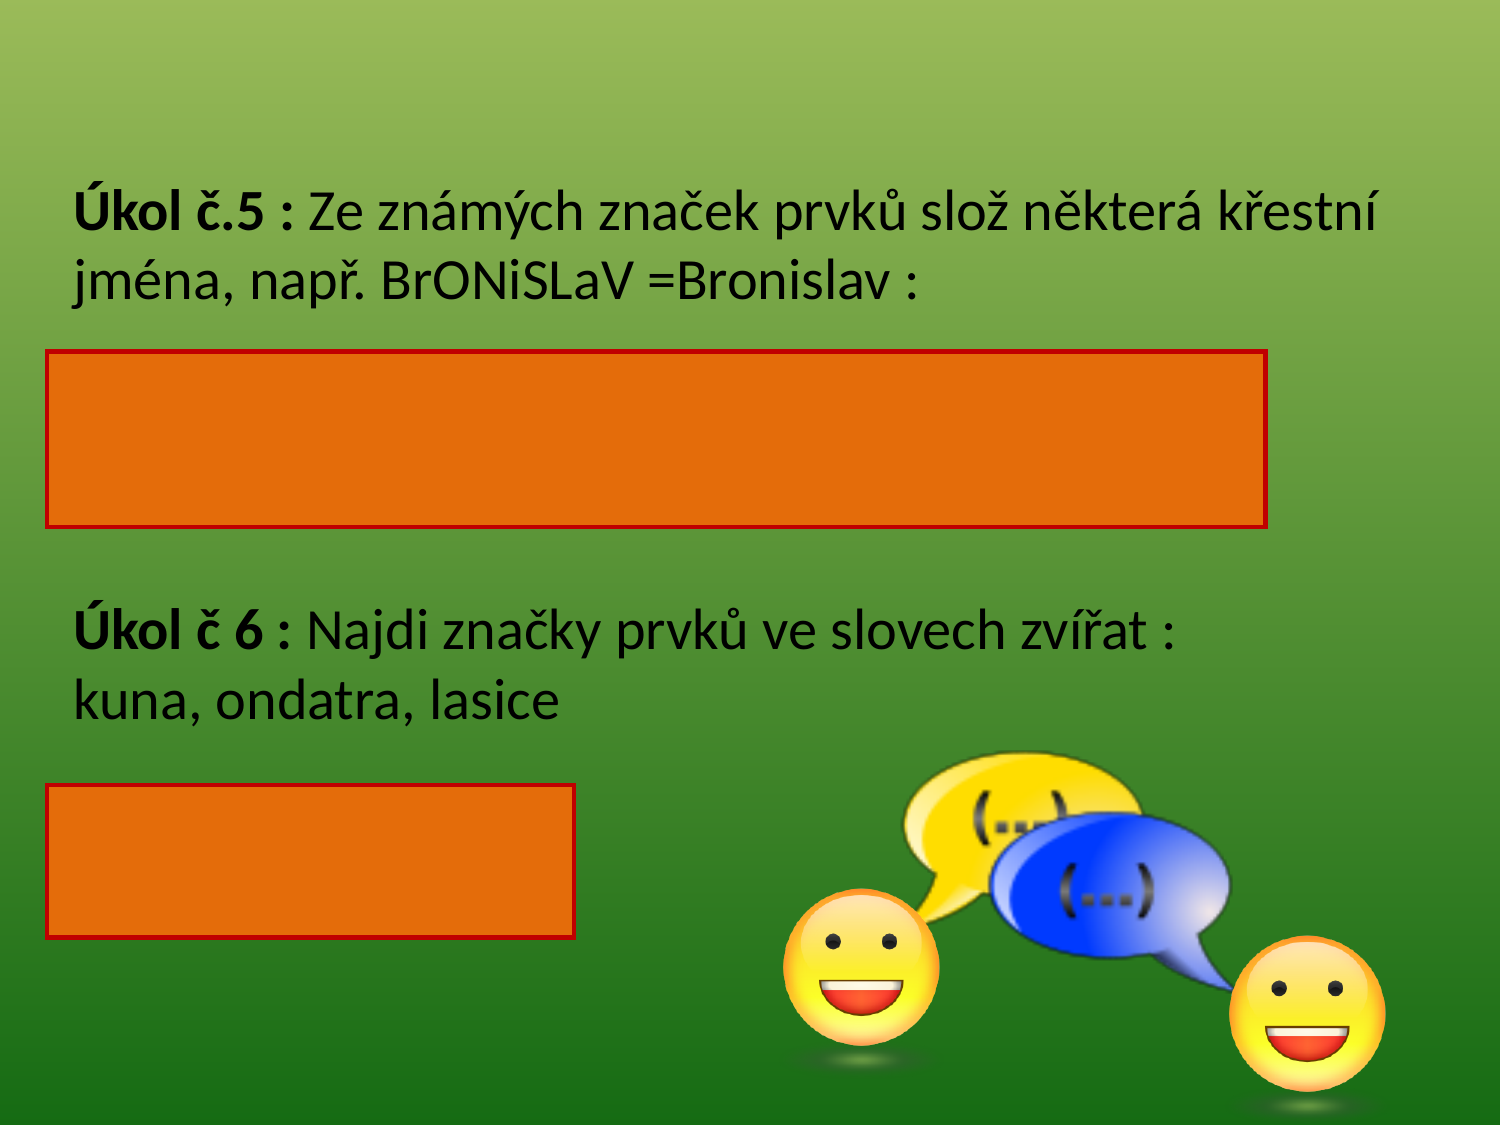

# Úkol č.5 : Ze známých značek prvků slož některá křestní jména, např. BrONiSLaV =Bronislav : např : IVa = Iva, BaRa = Bara, BaRbORa = Barbora, IVaN = Ivan, ErIK = Erik, BErTa = Berta… Úkol č 6 : Najdi značky prvků ve slovech zvířat : kuna, ondatra, lasice např: K, N, O, At, S…